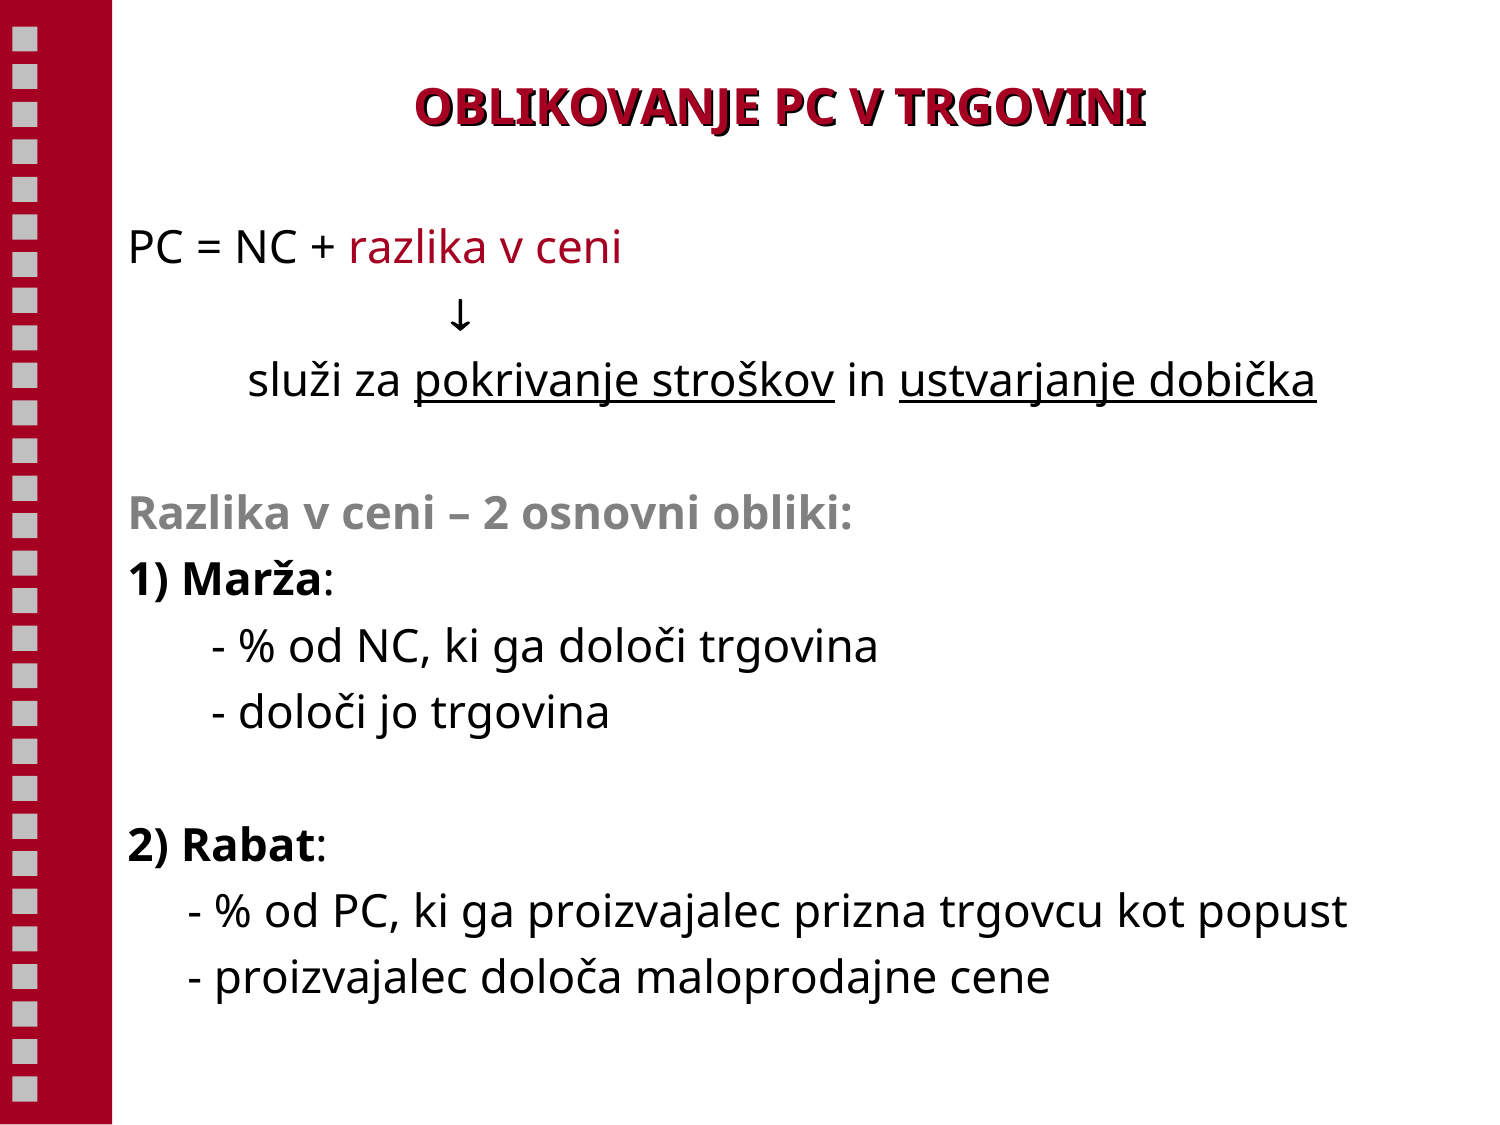

# OBLIKOVANJE PC V TRGOVINI
PC = NC + razlika v ceni
 
 služi za pokrivanje stroškov in ustvarjanje dobička
Razlika v ceni – 2 osnovni obliki:
1) Marža:
 - % od NC, ki ga določi trgovina
 - določi jo trgovina
2) Rabat:
 - % od PC, ki ga proizvajalec prizna trgovcu kot popust
 - proizvajalec določa maloprodajne cene